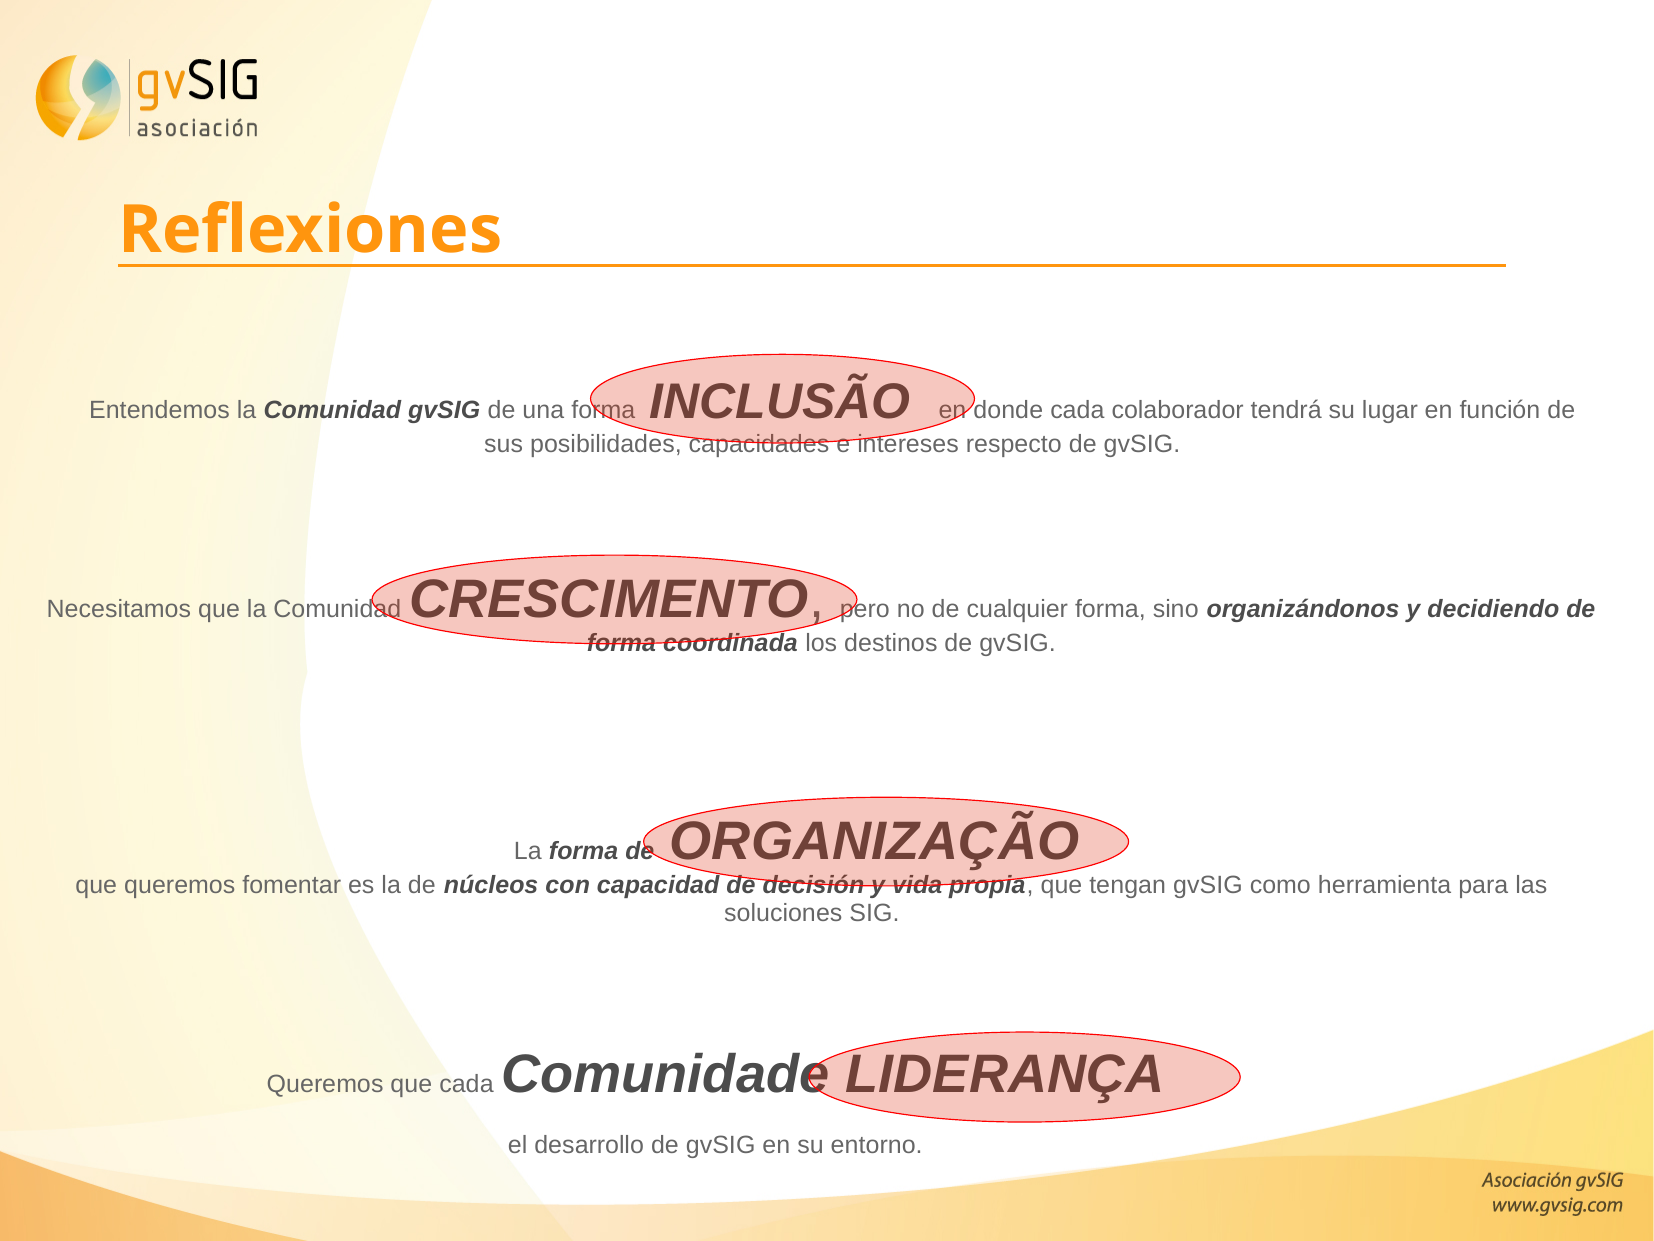

# Reflexiones
Entendemos la Comunidad gvSIG de una forma INCLUSÃO en donde cada colaborador tendrá su lugar en función de sus posibilidades, capacidades e intereses respecto de gvSIG.
Necesitamos que la Comunidad CRESCIMENTO, pero no de cualquier forma, sino organizándonos y decidiendo de forma coordinada los destinos de gvSIG.
La forma de ORGANIZAÇÃO
que queremos fomentar es la de núcleos con capacidad de decisión y vida propia, que tengan gvSIG como herramienta para las soluciones SIG.
Queremos que cada Comunidade LIDERANÇA
el desarrollo de gvSIG en su entorno.